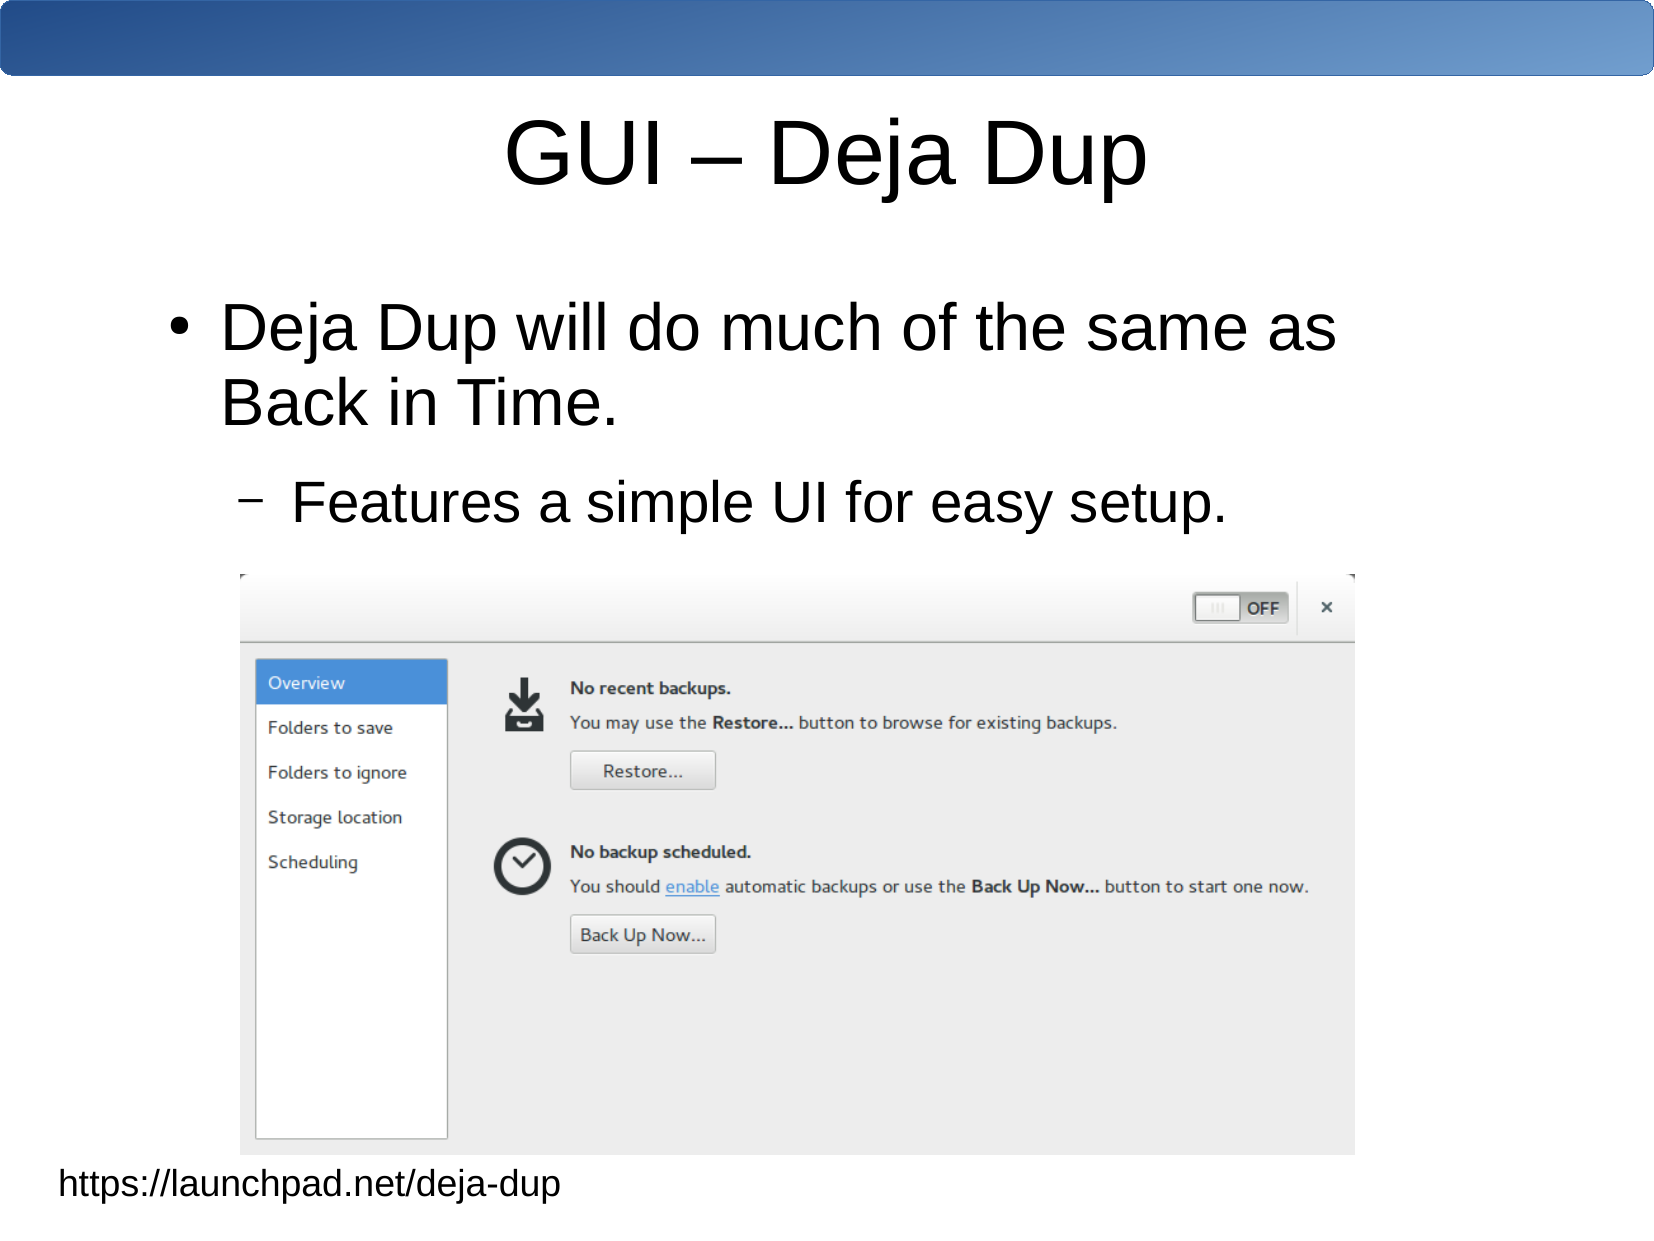

# GUI – Deja Dup
Deja Dup will do much of the same as Back in Time.
Features a simple UI for easy setup.
https://launchpad.net/deja-dup